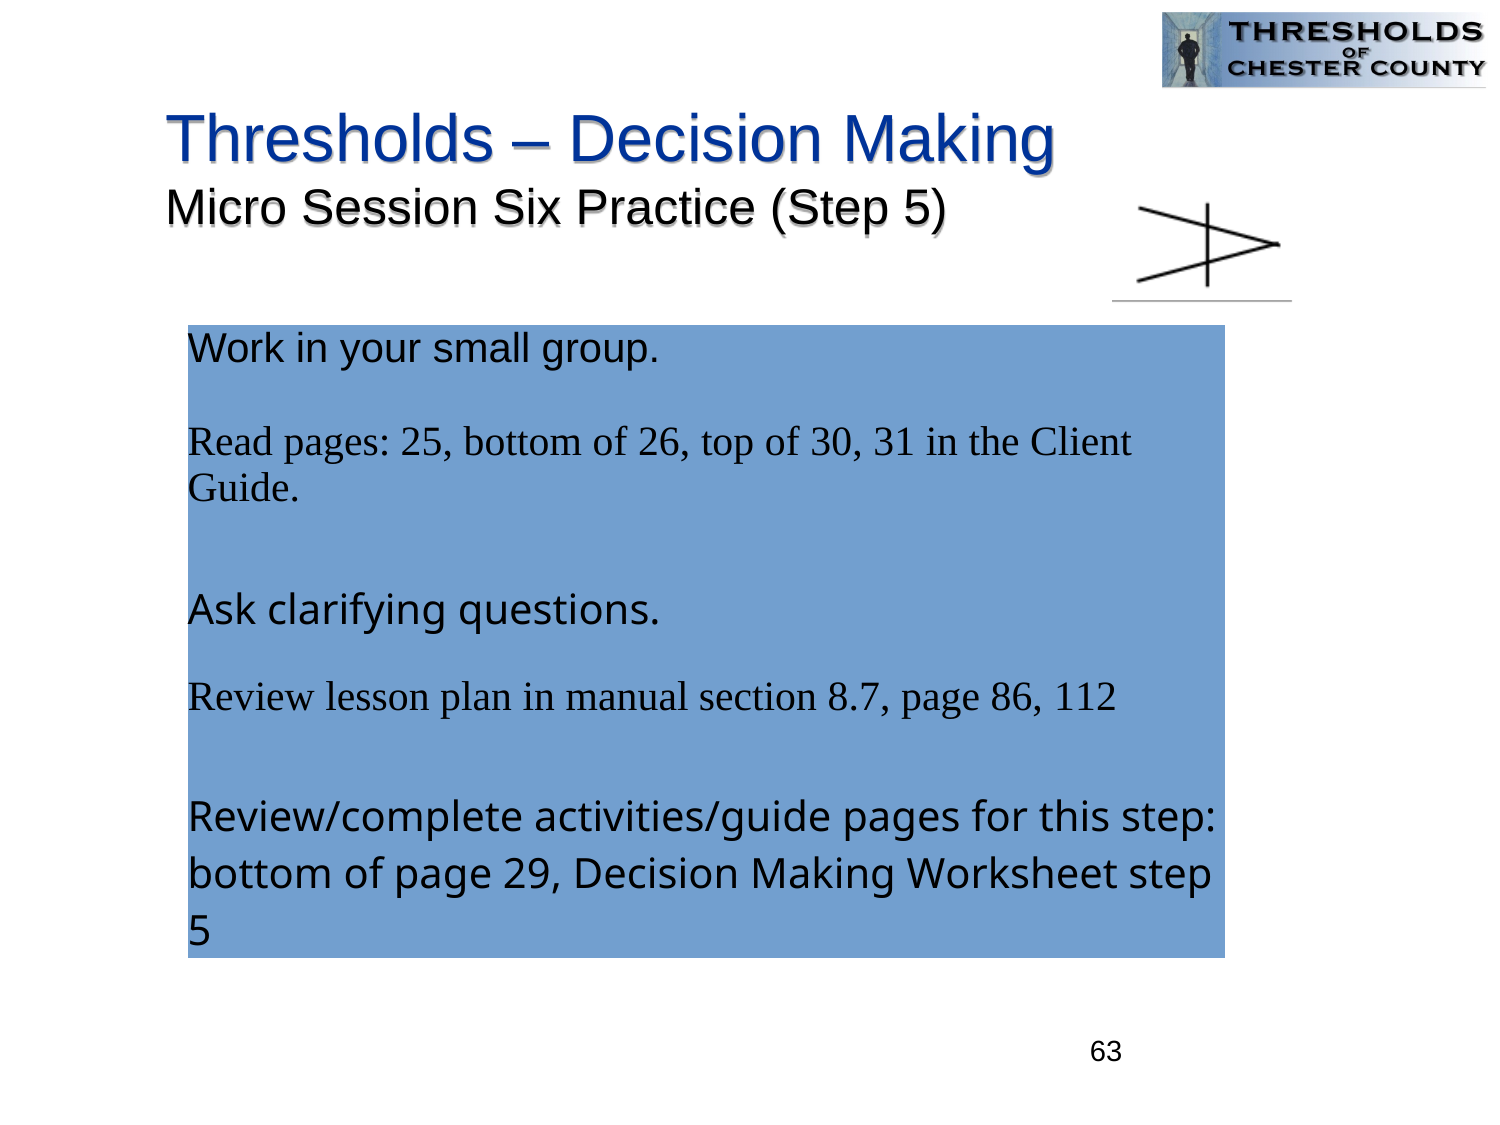

# Thresholds – Decision Making Micro Session Six Practice (Step 5)
| Work in your small group. |
| --- |
| Read pages: 25, bottom of 26, top of 30, 31 in the Client Guide. |
| Ask clarifying questions. |
| Review lesson plan in manual section 8.7, page 86, 112 |
| Review/complete activities/guide pages for this step: bottom of page 29, Decision Making Worksheet step 5 |